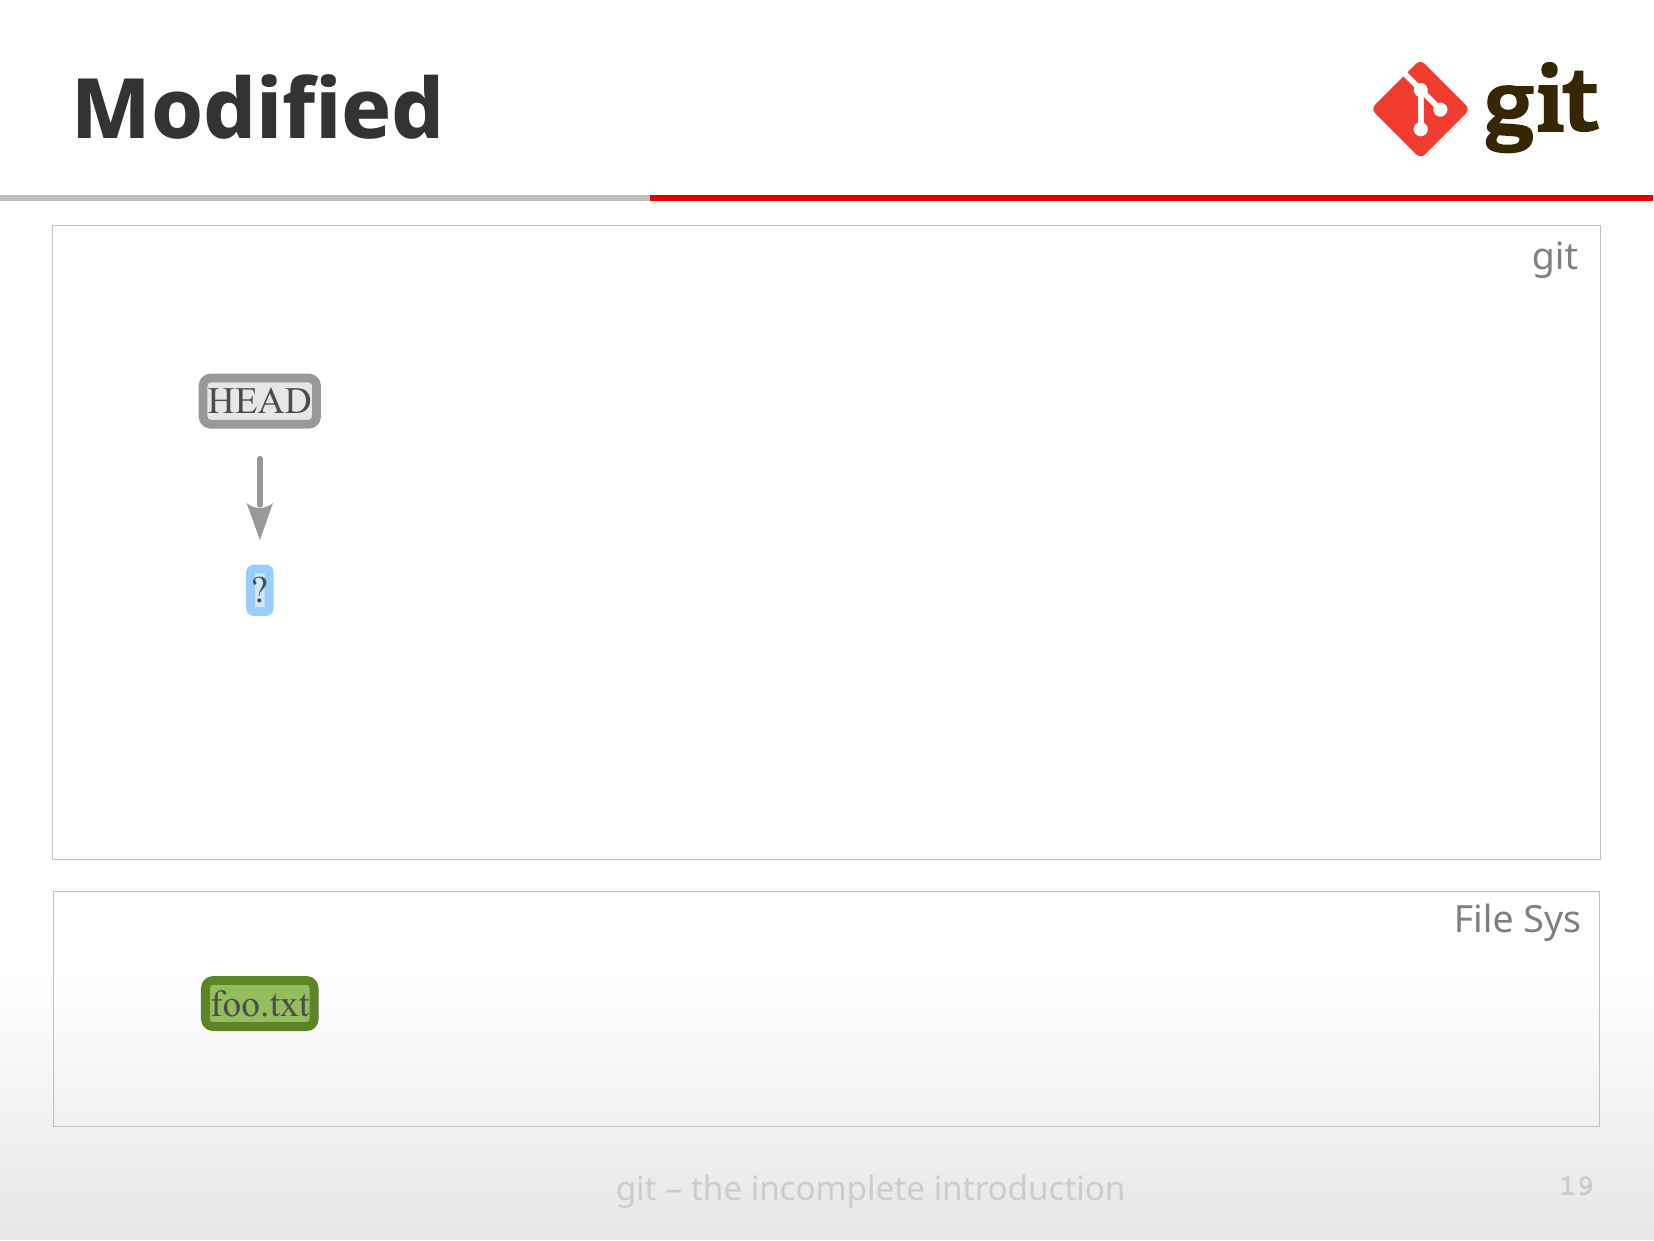

# Modified
git
File Sys
HEAD
?
foo.txt
19